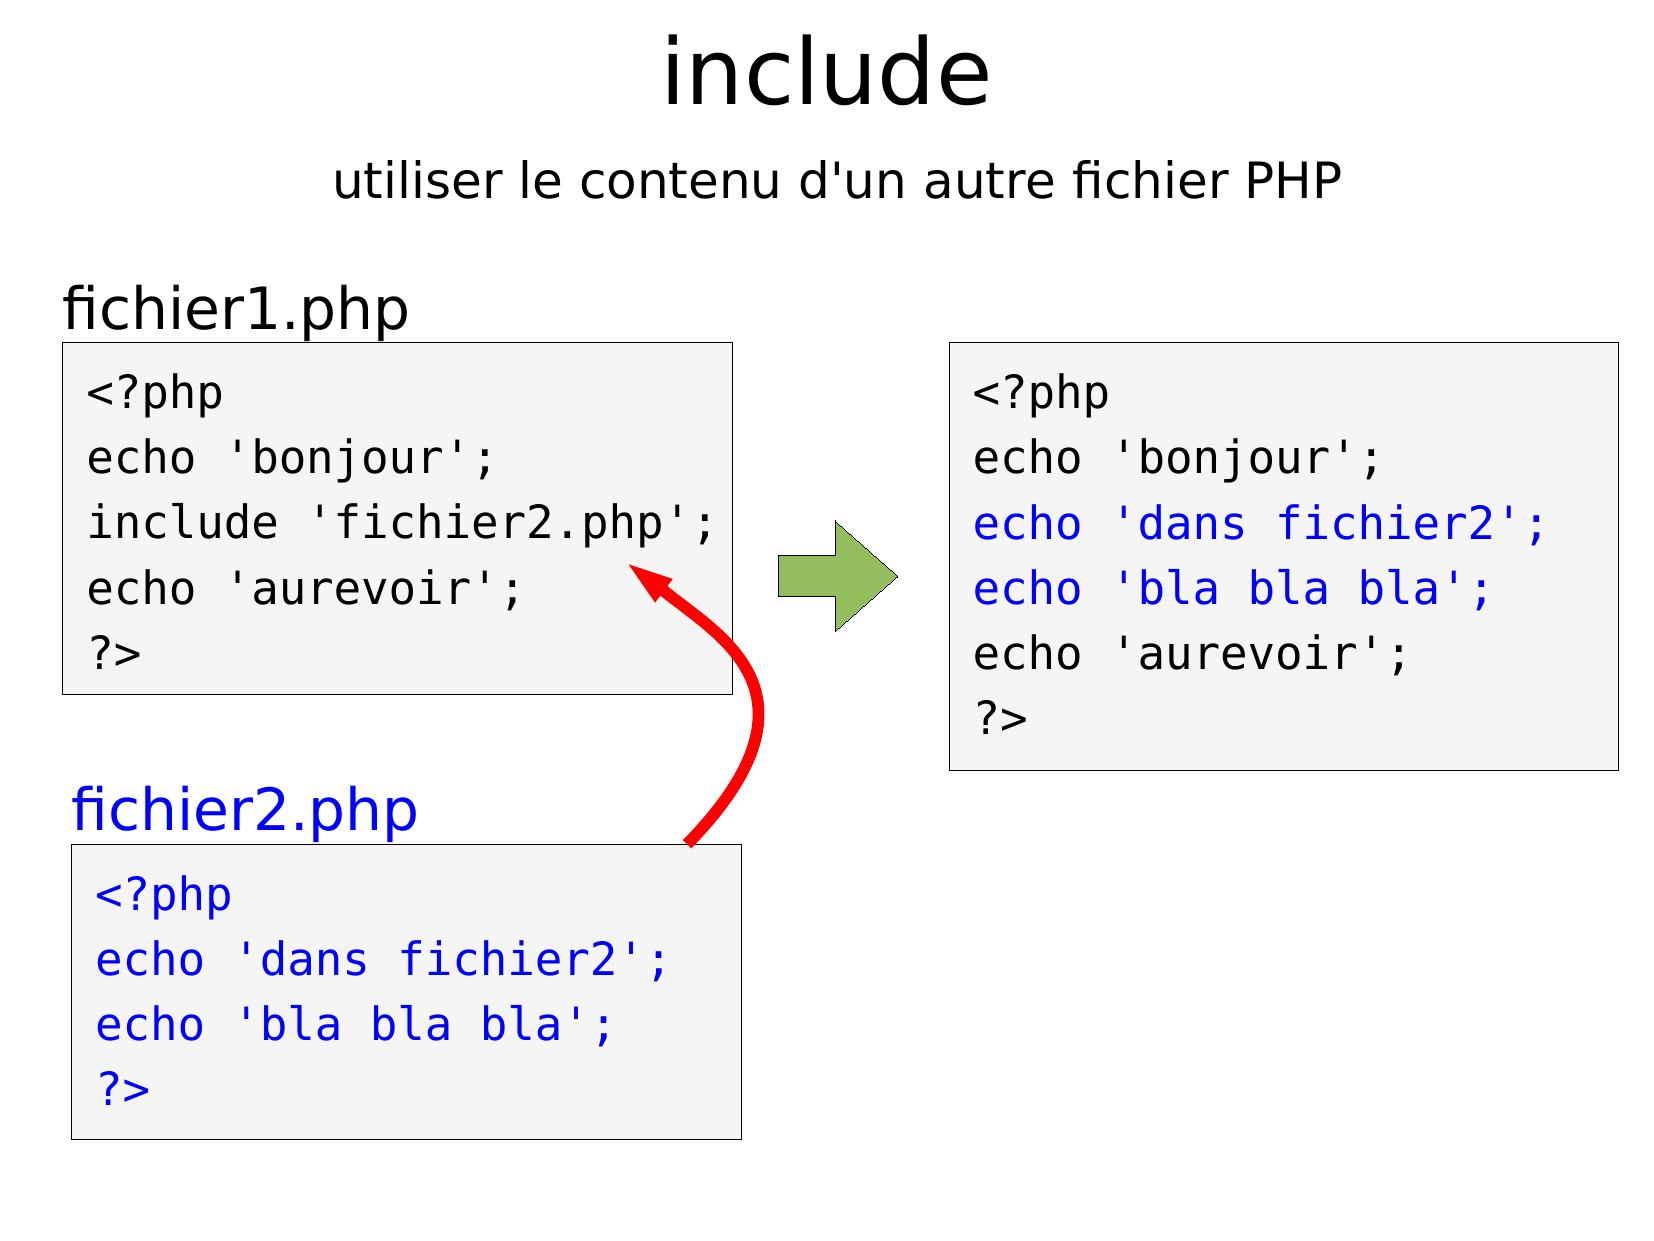

# include
utiliser le contenu d'un autre fichier PHP
fichier1.php
<?php
echo 'bonjour';
include 'fichier2.php';
echo 'aurevoir';
?>
<?php
echo 'bonjour';
echo 'dans fichier2';
echo 'bla bla bla';
echo 'aurevoir';
?>
fichier2.php
<?php
echo 'dans fichier2';
echo 'bla bla bla';
?>